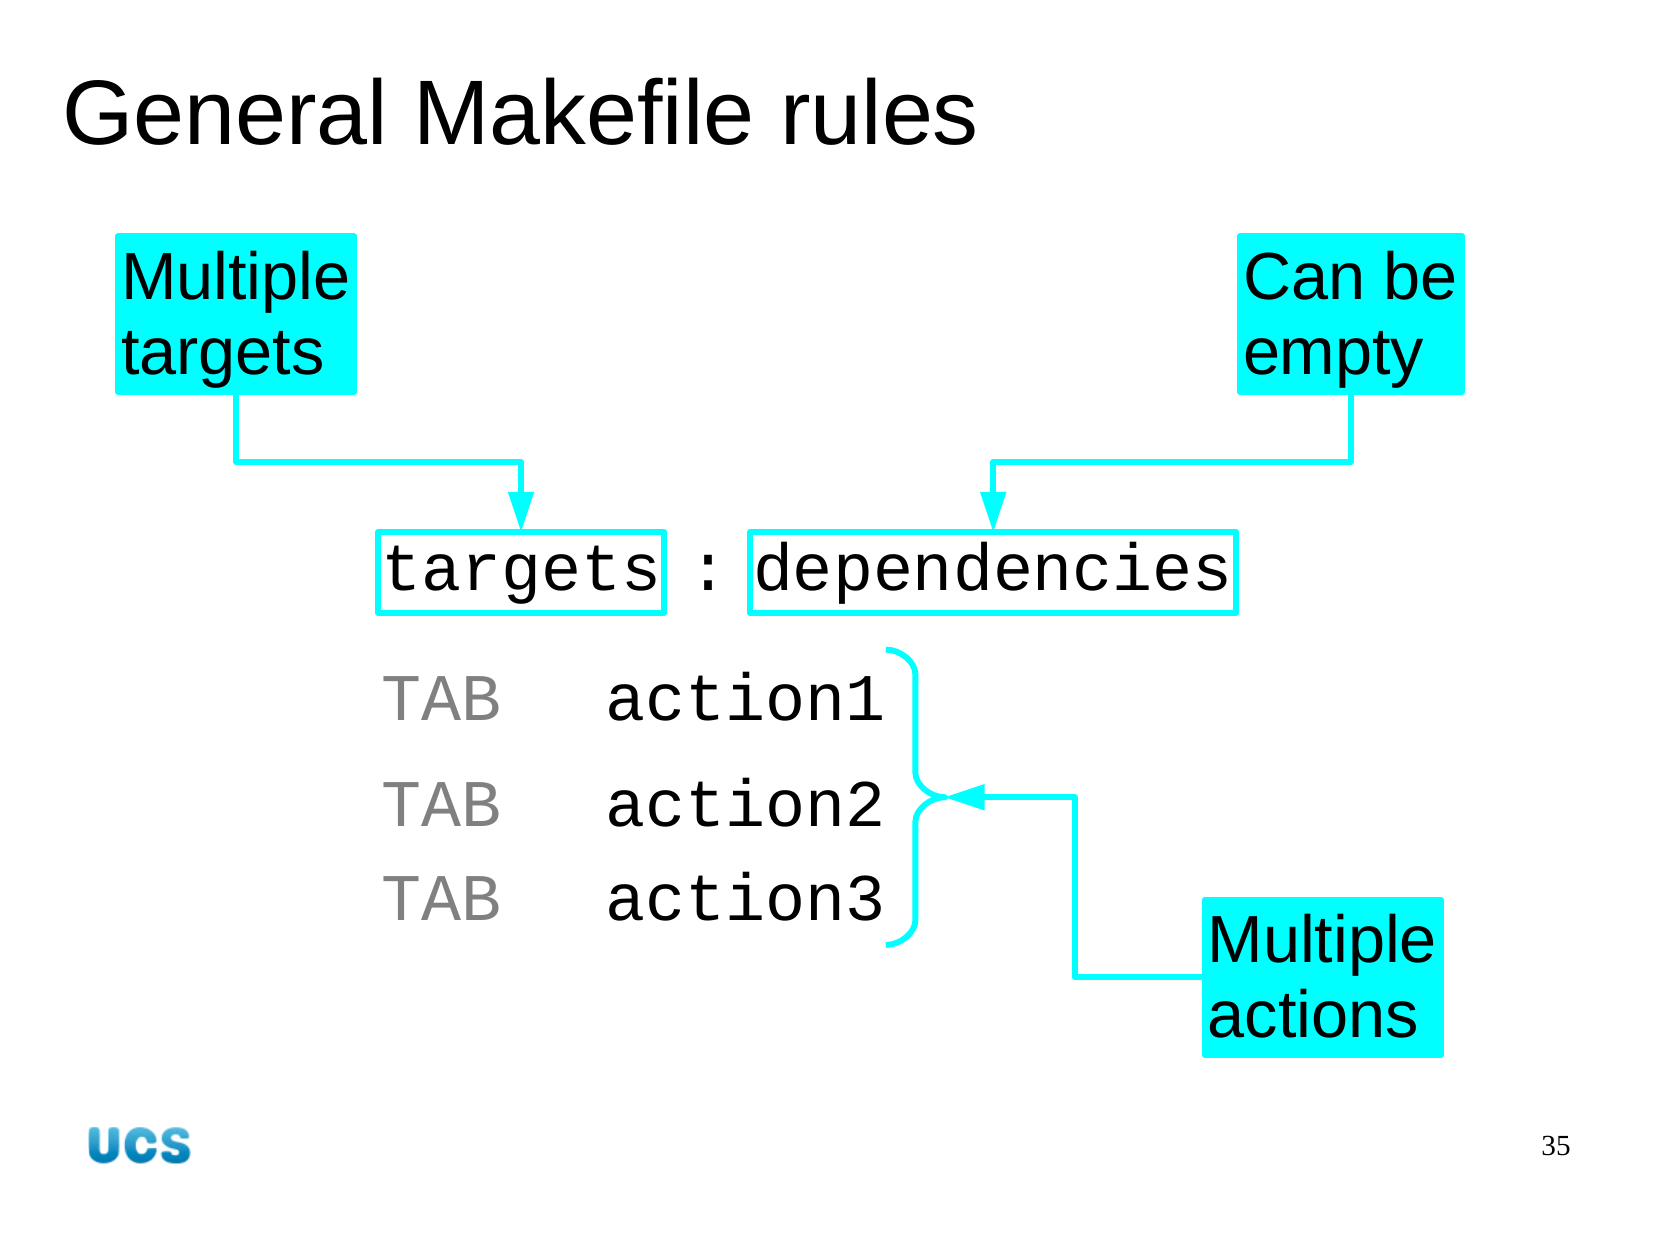

General Makefile rules
Multiple
targets
Can be
empty
targets
:
dependencies
TAB
action1
TAB
action2
TAB
action3
Multiple
actions
35